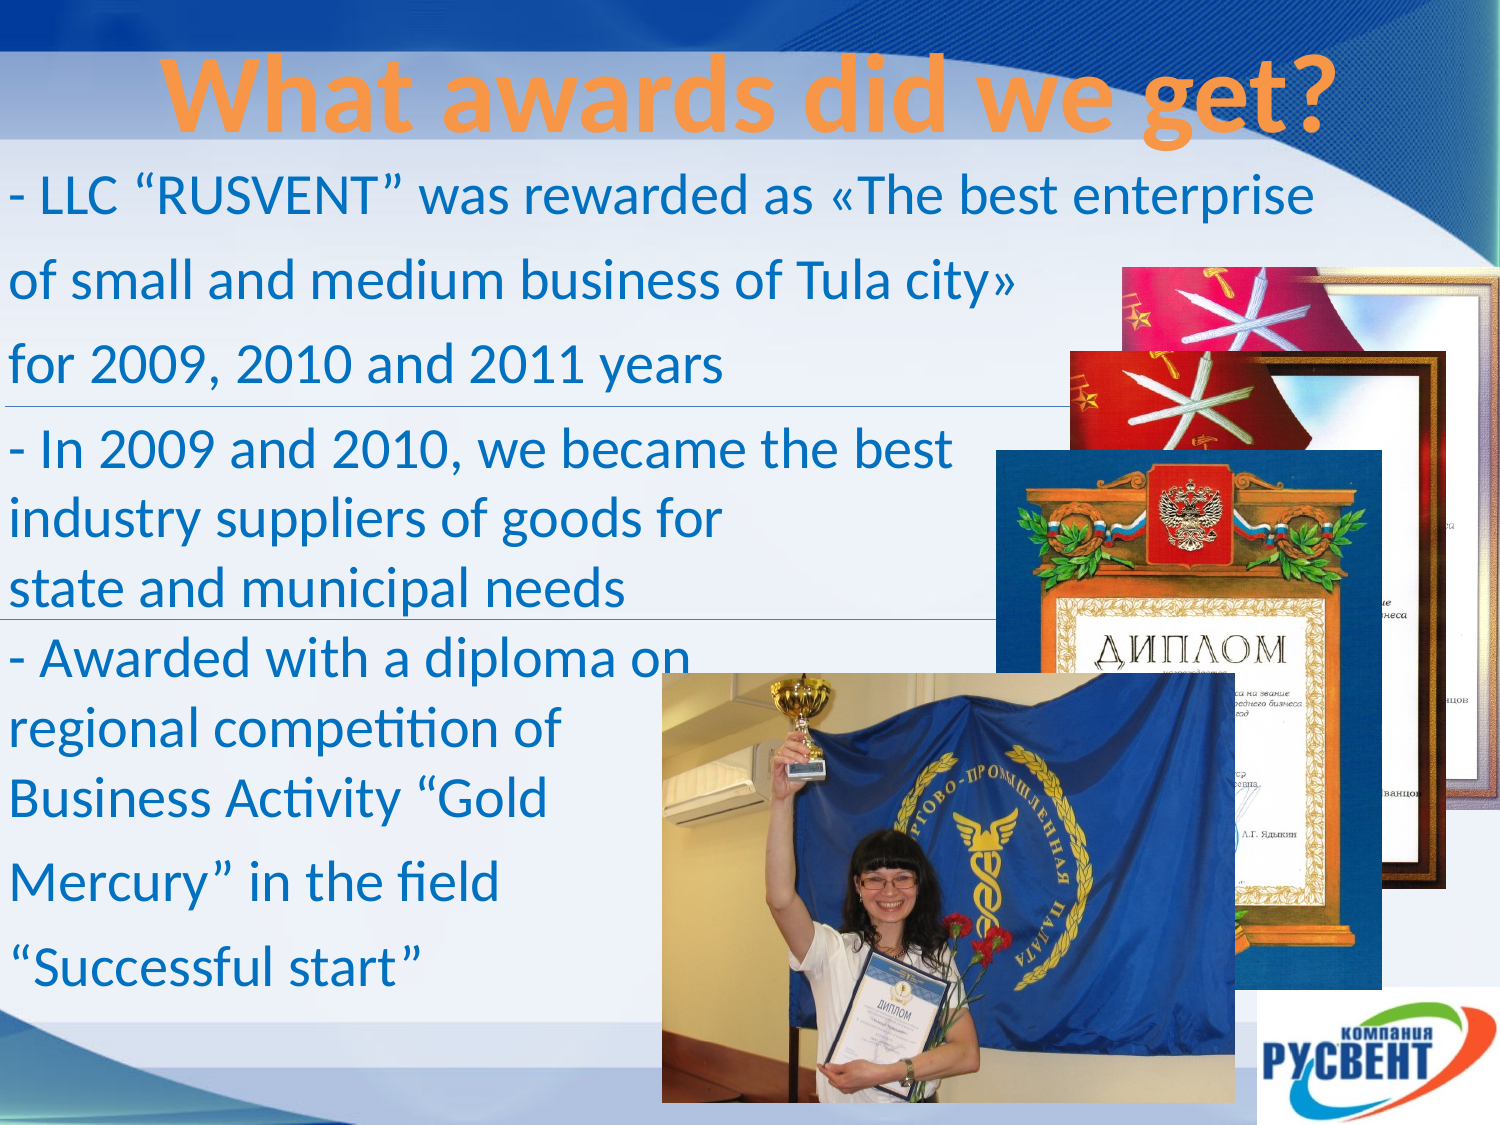

# What awards did we get?
- LLC “RUSVENT” was rewarded as «The best enterprise
of small and medium business of Tula city»
for 2009, 2010 and 2011 years
- In 2009 and 2010, we became the best
industry suppliers of goods for
state and municipal needs
- Awarded with a diploma on
regional competition of
Business Activity “Gold
Mercury” in the field
“Successful start”